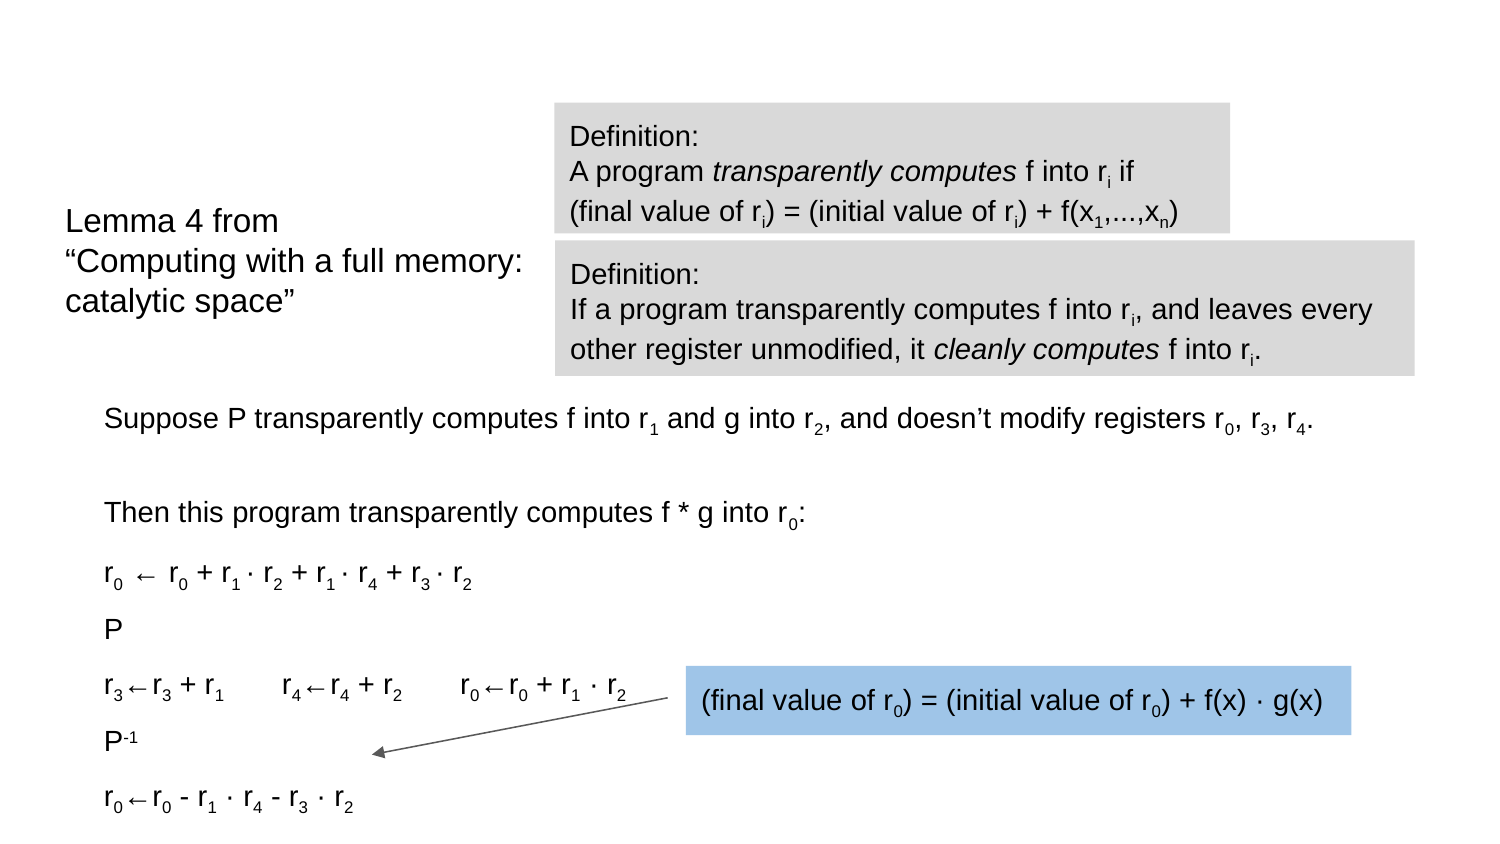

Definition:
A program transparently computes f into ri if
(final value of ri) = (initial value of ri) + f(x1,...,xn)
Lemma 4 from
“Computing with a full memory: catalytic space”
Definition:
If a program transparently computes f into ri, and leaves every other register unmodified, it cleanly computes f into ri.
Suppose P transparently computes f into r1 and g into r2, and doesn’t modify registers r0, r3, r4.
Then this program transparently computes f * g into r0:
r0 ← r0 + r1 · r2 + r1 · r4 + r3 · r2
P
r3←r3 + r1 r4←r4 + r2 r0←r0 + r1 · r2
P-1
r0←r0 - r1 · r4 - r3 · r2
(final value of r0) = (initial value of r0) + f(x) · g(x)